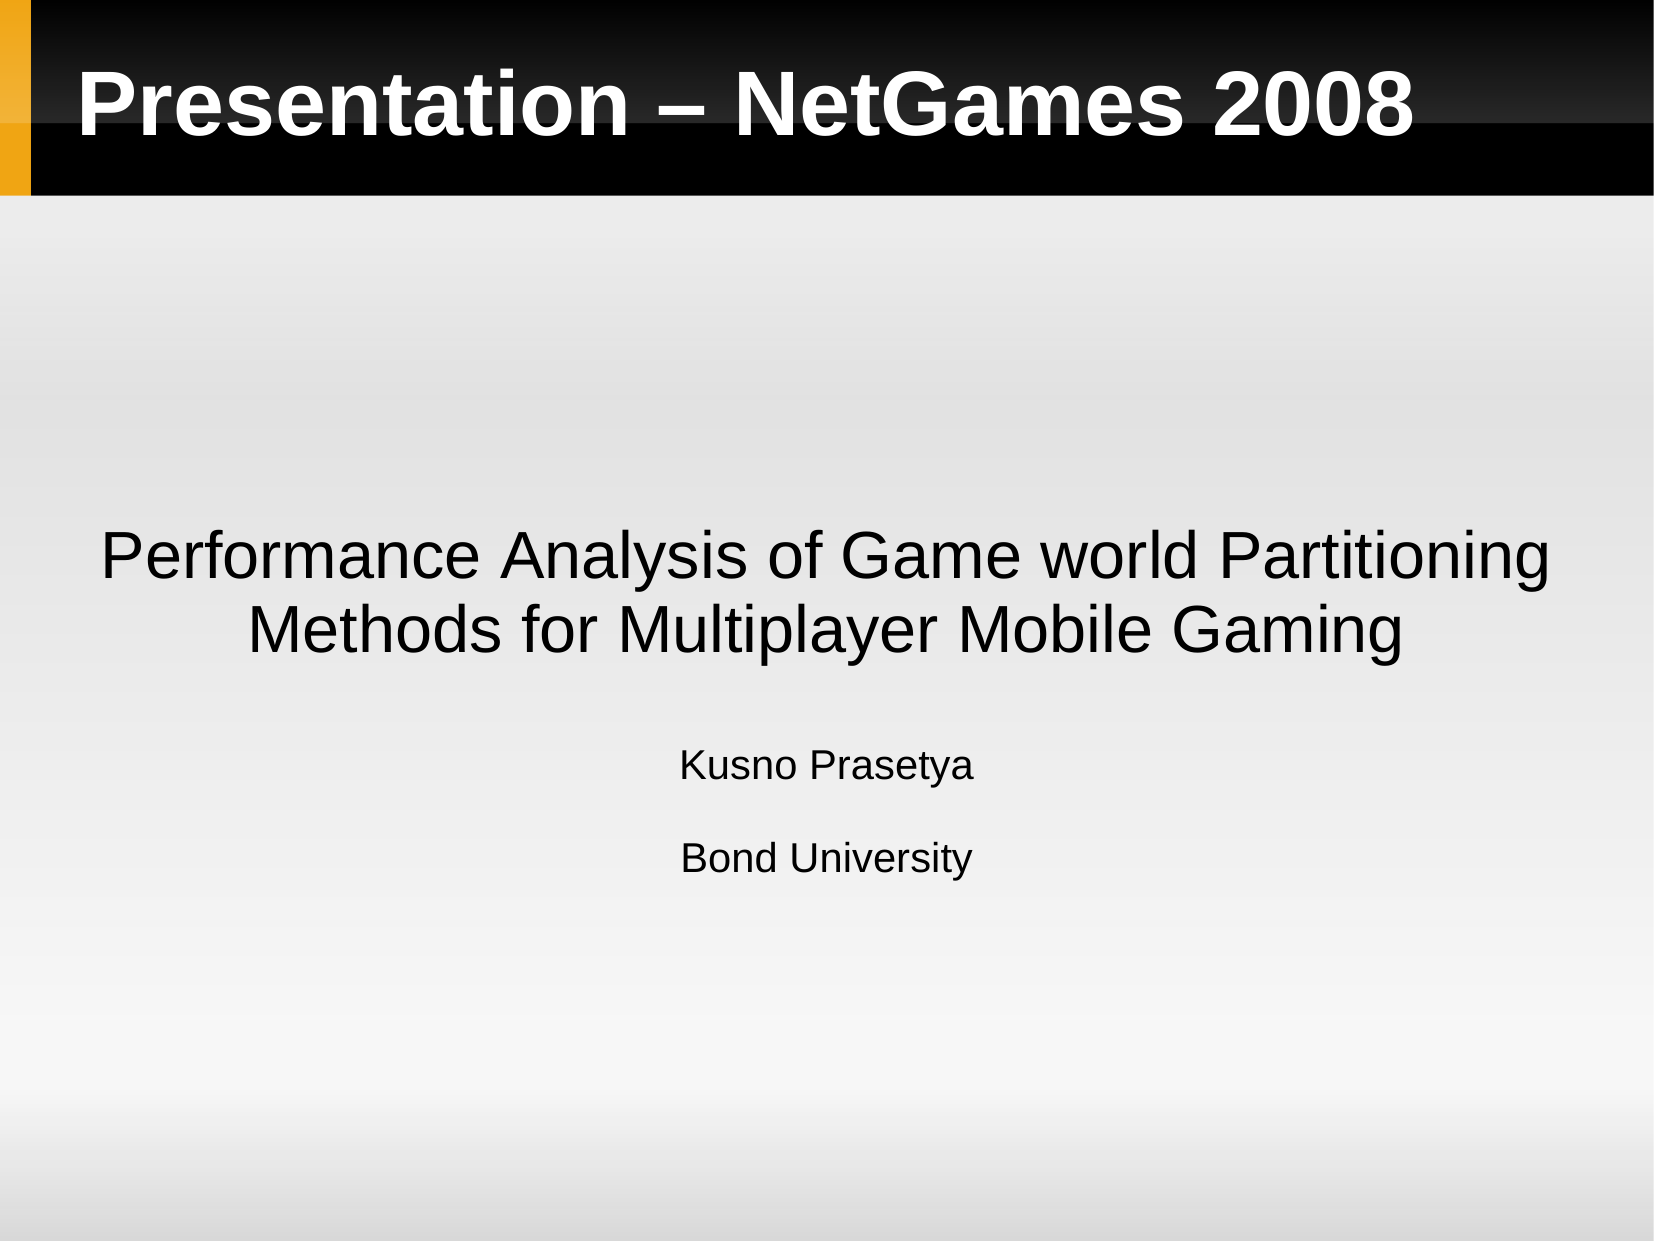

# Presentation – NetGames 2008
Performance Analysis of Game world Partitioning Methods for Multiplayer Mobile Gaming
Kusno Prasetya
Bond University